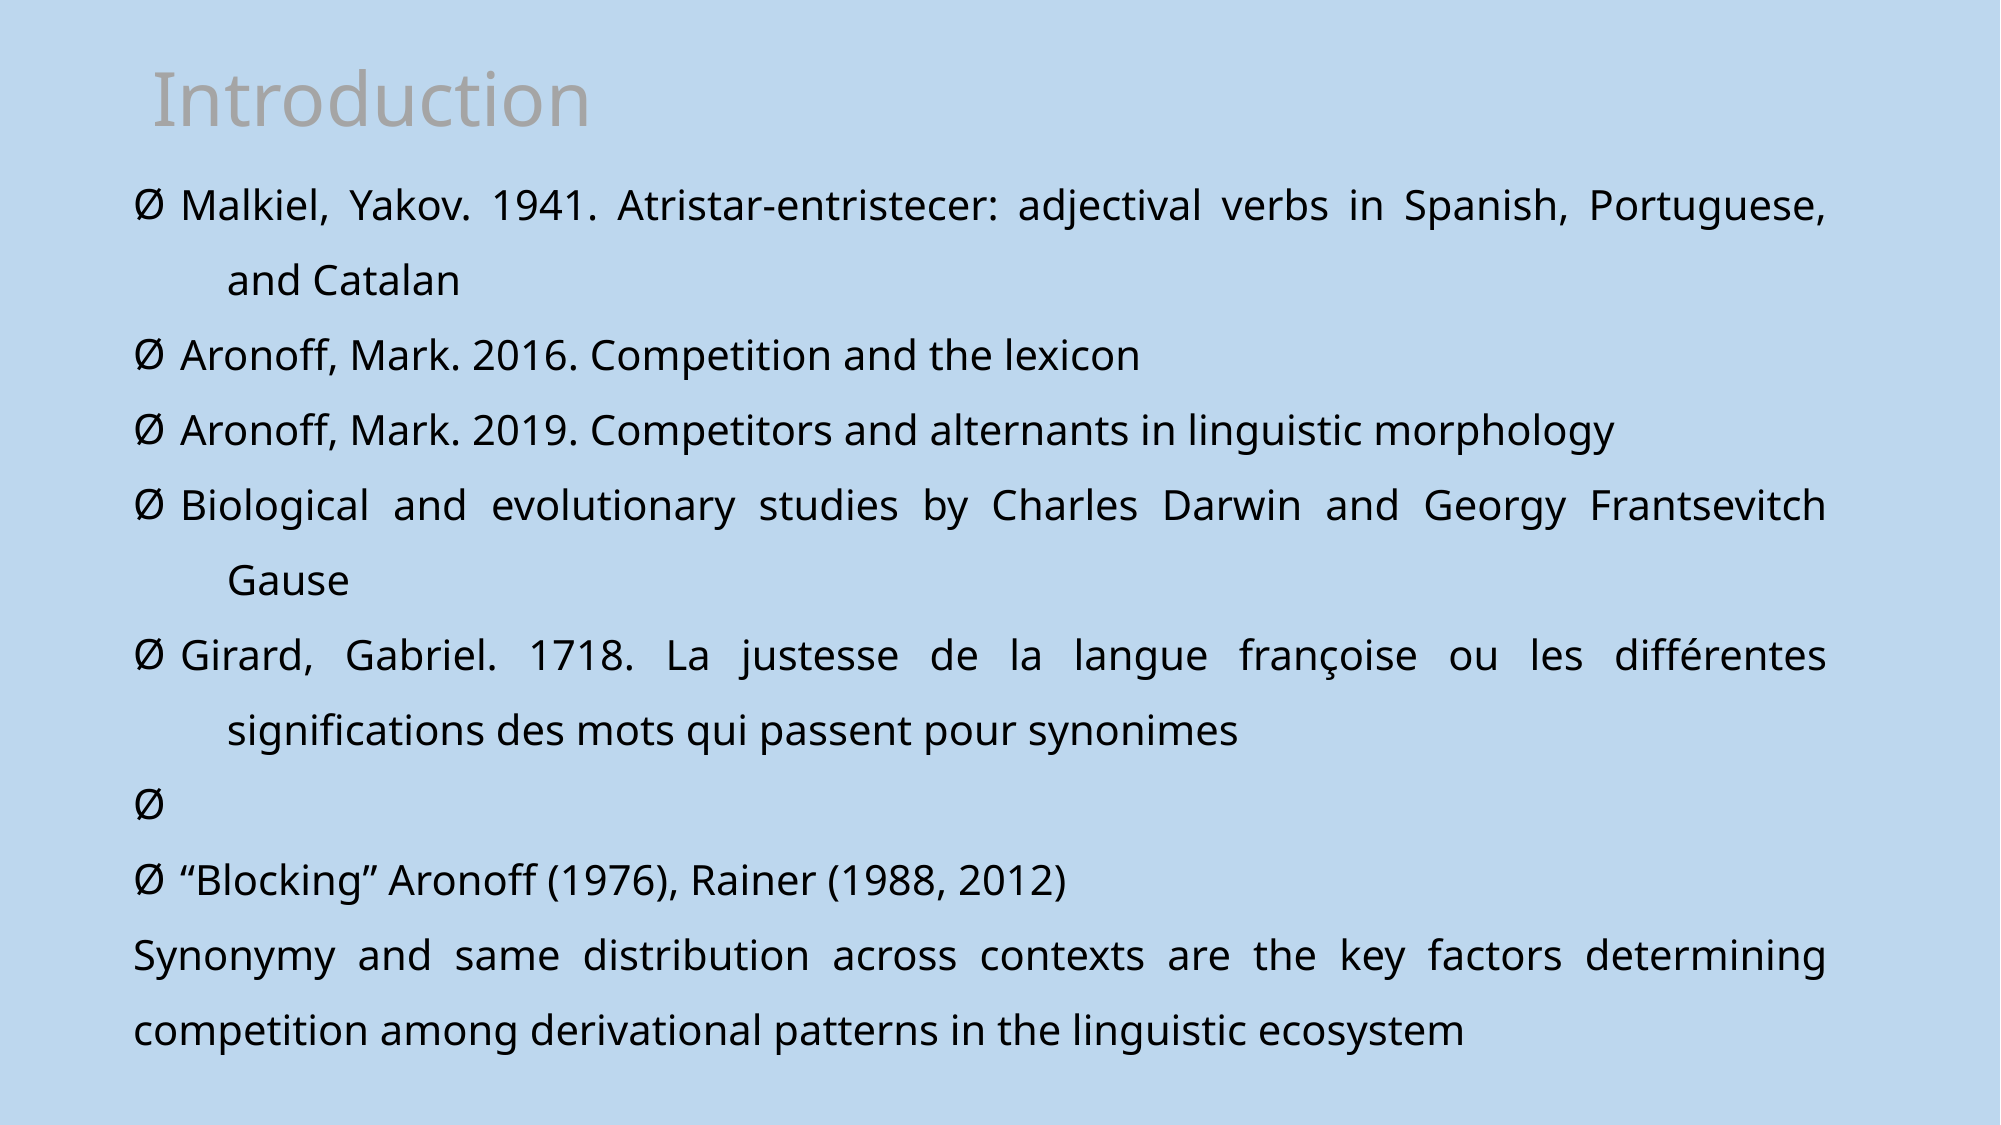

Introduction
Malkiel, Yakov. 1941. Atristar-entristecer: adjectival verbs in Spanish, Portuguese, and Catalan
Aronoff, Mark. 2016. Competition and the lexicon
Aronoff, Mark. 2019. Competitors and alternants in linguistic morphology
Biological and evolutionary studies by Charles Darwin and Georgy Frantsevitch Gause
Girard, Gabriel. 1718. La justesse de la langue françoise ou les différentes significations des mots qui passent pour synonimes
“Blocking” Aronoff (1976), Rainer (1988, 2012)
Synonymy and same distribution across contexts are the key factors determining competition among derivational patterns in the linguistic ecosystem